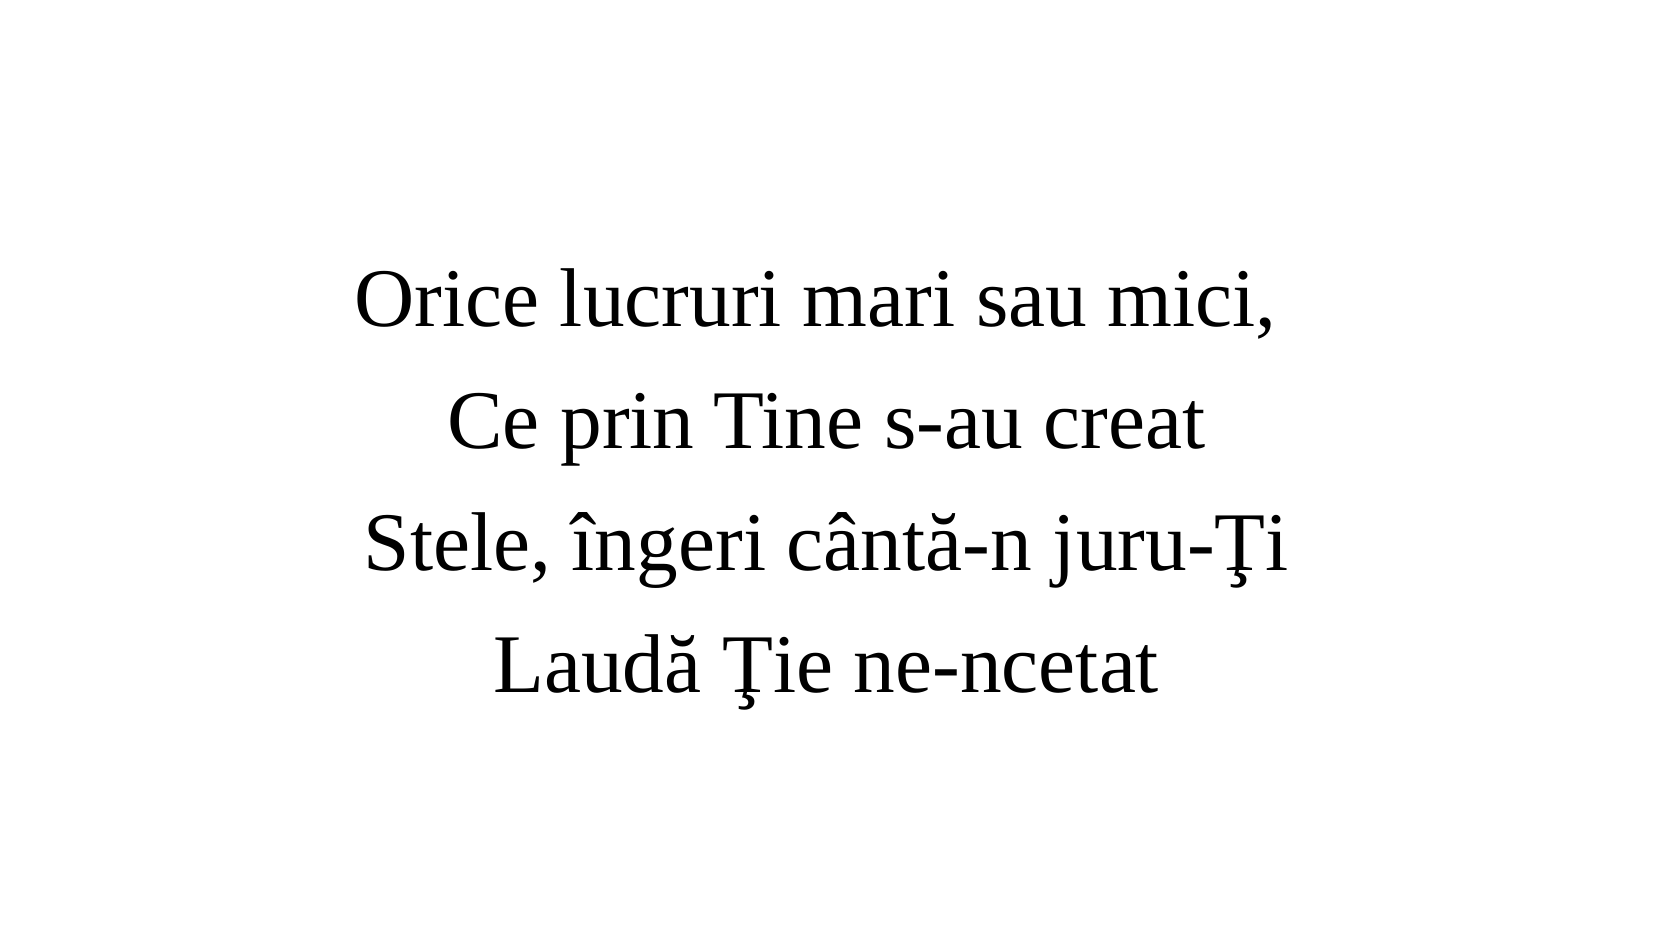

# Orice lucruri mari sau mici,
Ce prin Tine s-au creat
Stele, îngeri cântă-n juru-Ţi
Laudă Ţie ne-ncetat